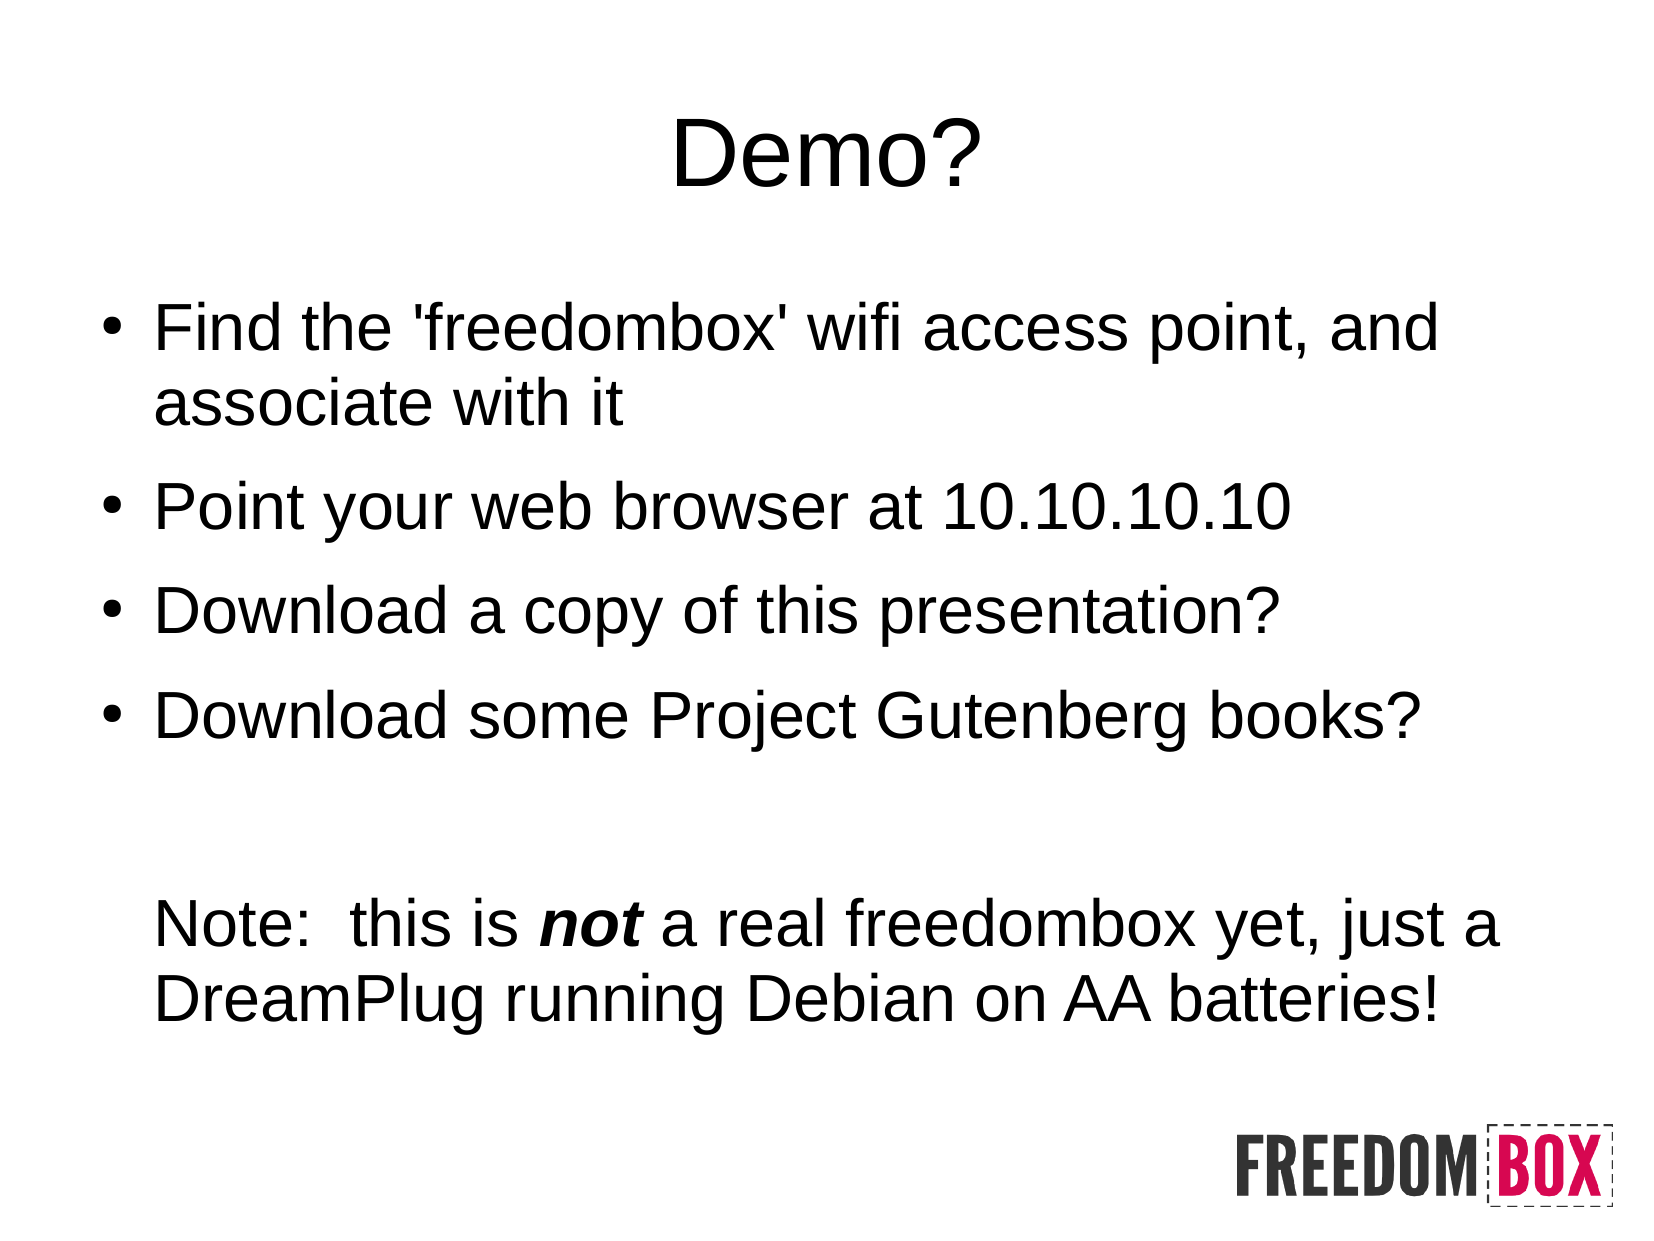

# Demo?
Find the 'freedombox' wifi access point, and associate with it
Point your web browser at 10.10.10.10
Download a copy of this presentation?
Download some Project Gutenberg books?
Note: this is not a real freedombox yet, just a DreamPlug running Debian on AA batteries!